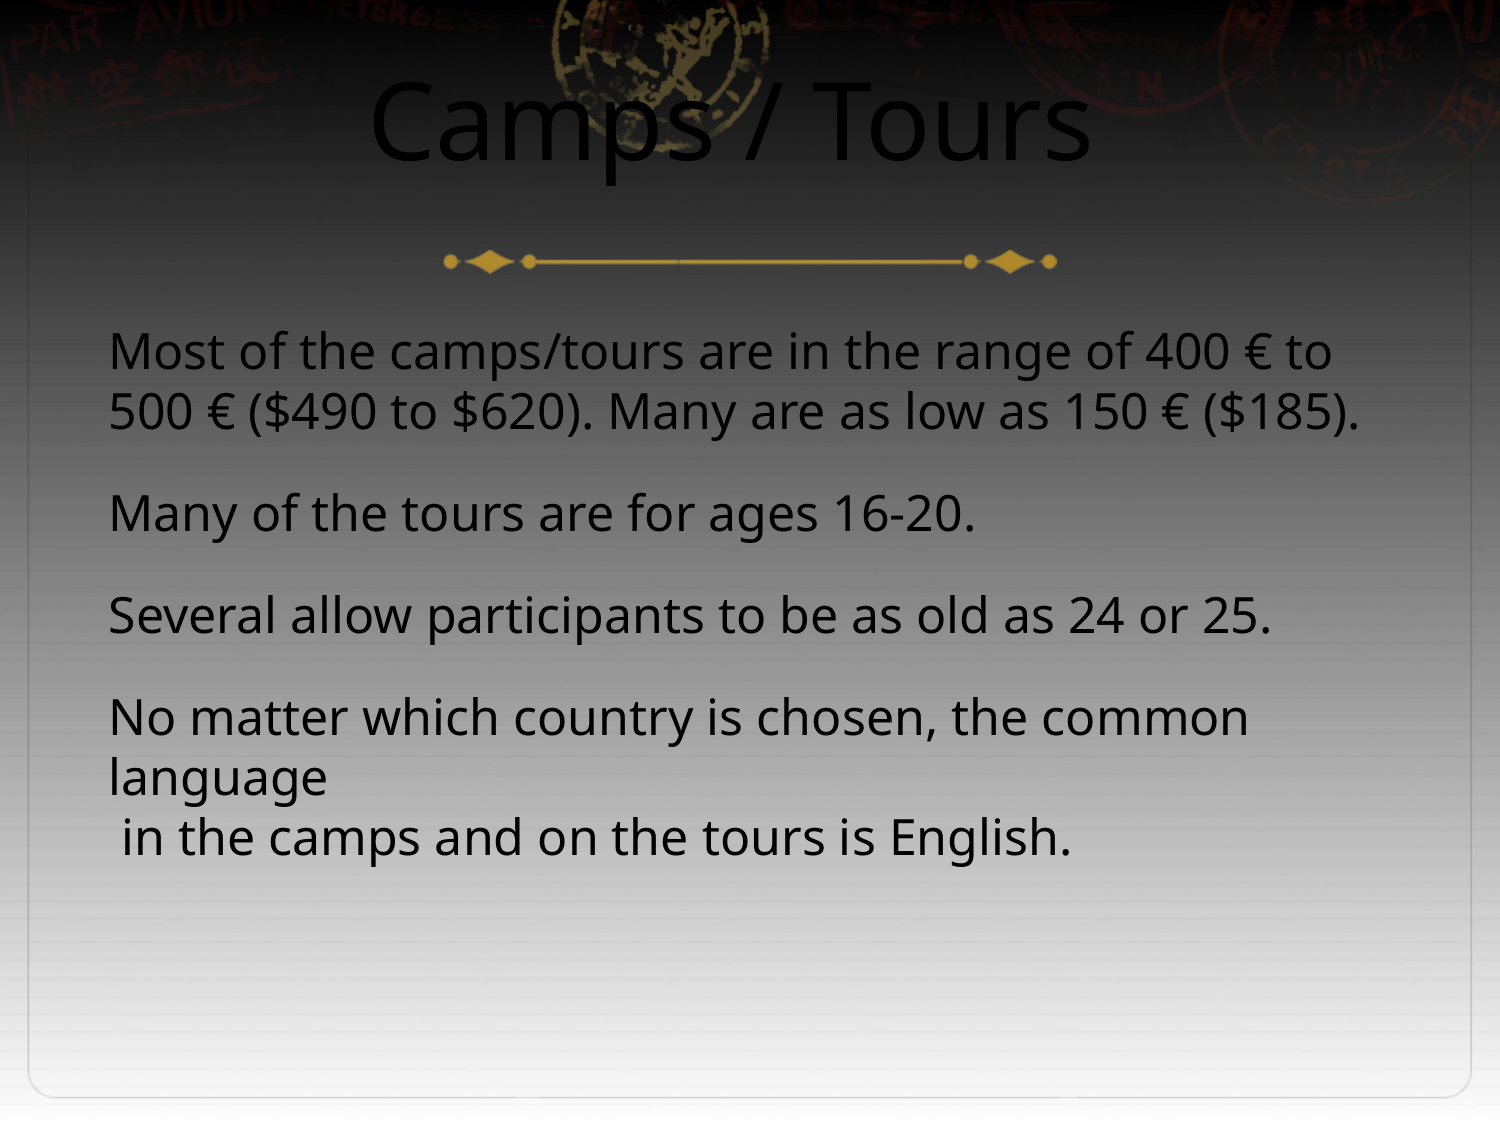

# Camps / Tours
Most of the camps/tours are in the range of 400 € to 500 € ($490 to $620). Many are as low as 150 € ($185).
Many of the tours are for ages 16-20.
Several allow participants to be as old as 24 or 25.
No matter which country is chosen, the common language
 in the camps and on the tours is English.